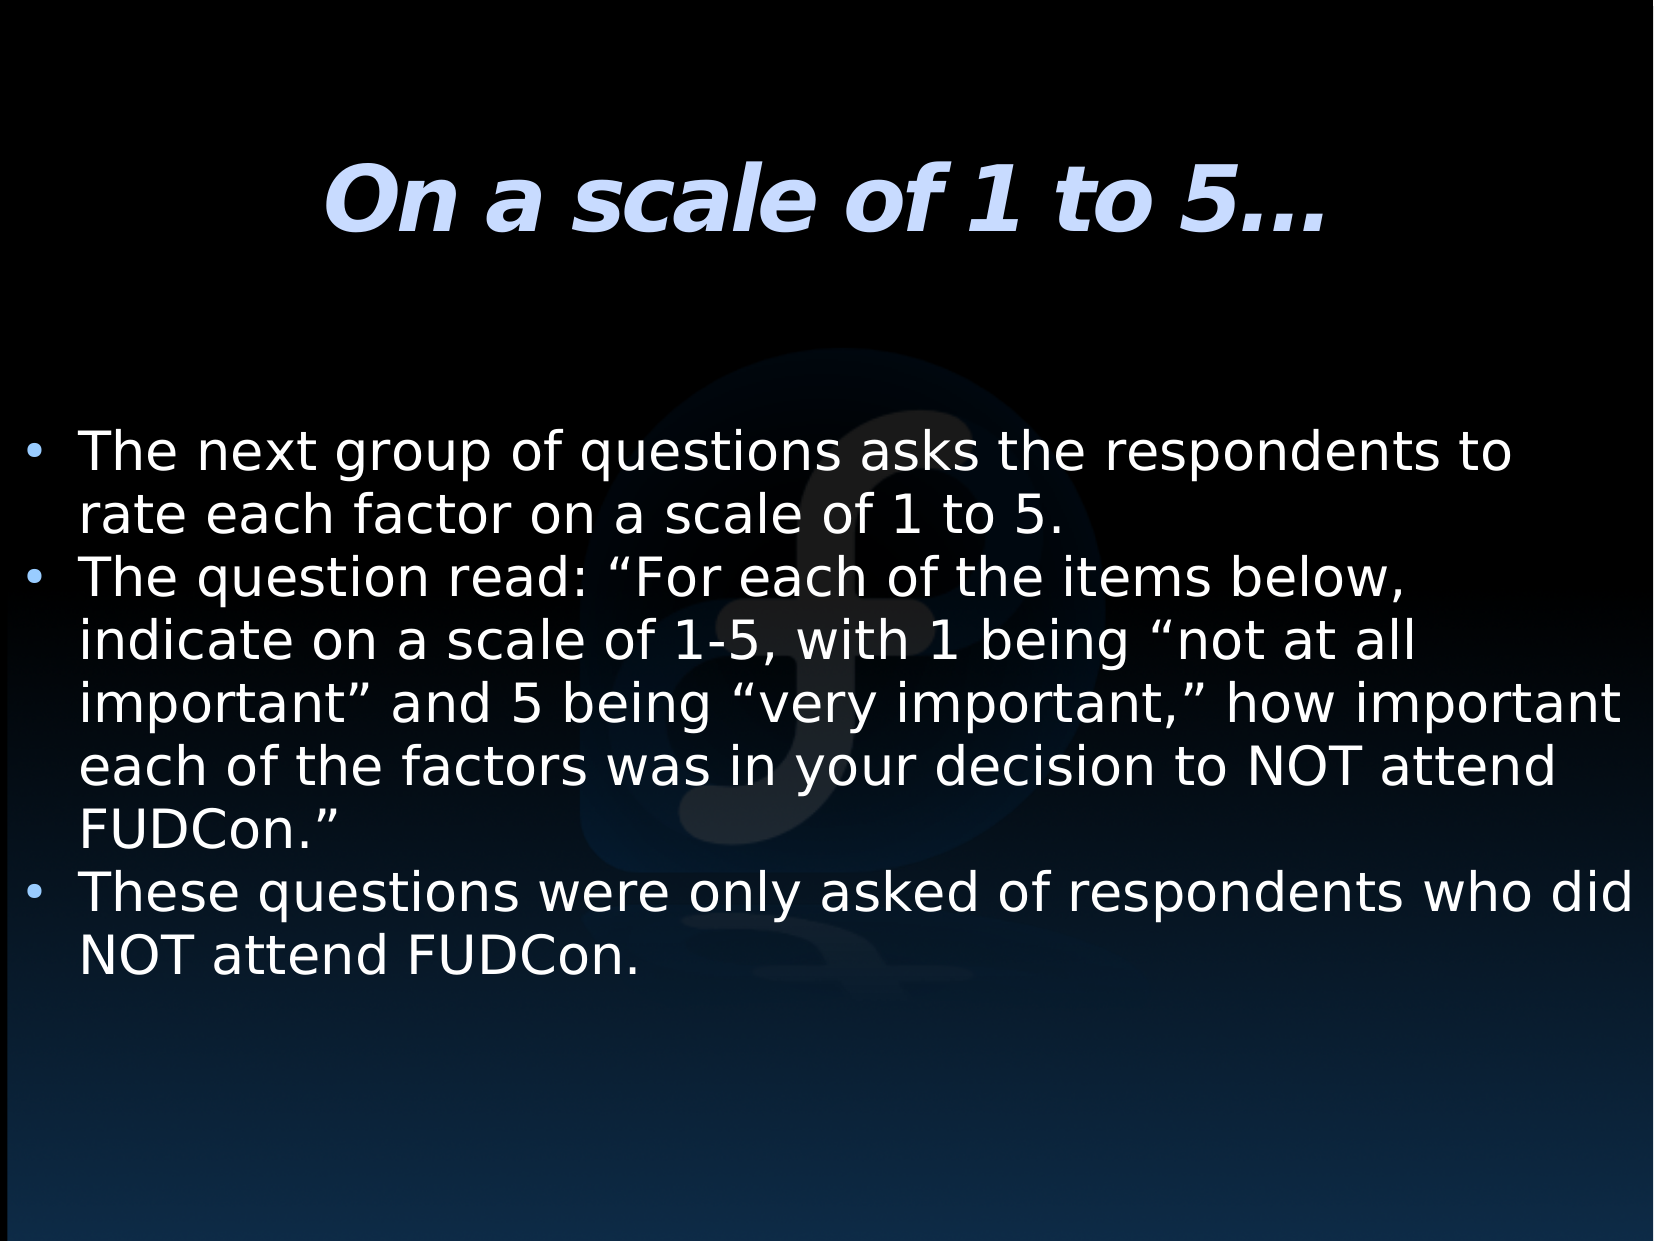

# On a scale of 1 to 5...
The next group of questions asks the respondents to rate each factor on a scale of 1 to 5.
The question read: “For each of the items below, indicate on a scale of 1-5, with 1 being “not at all important” and 5 being “very important,” how important each of the factors was in your decision to NOT attend FUDCon.”
These questions were only asked of respondents who did NOT attend FUDCon.